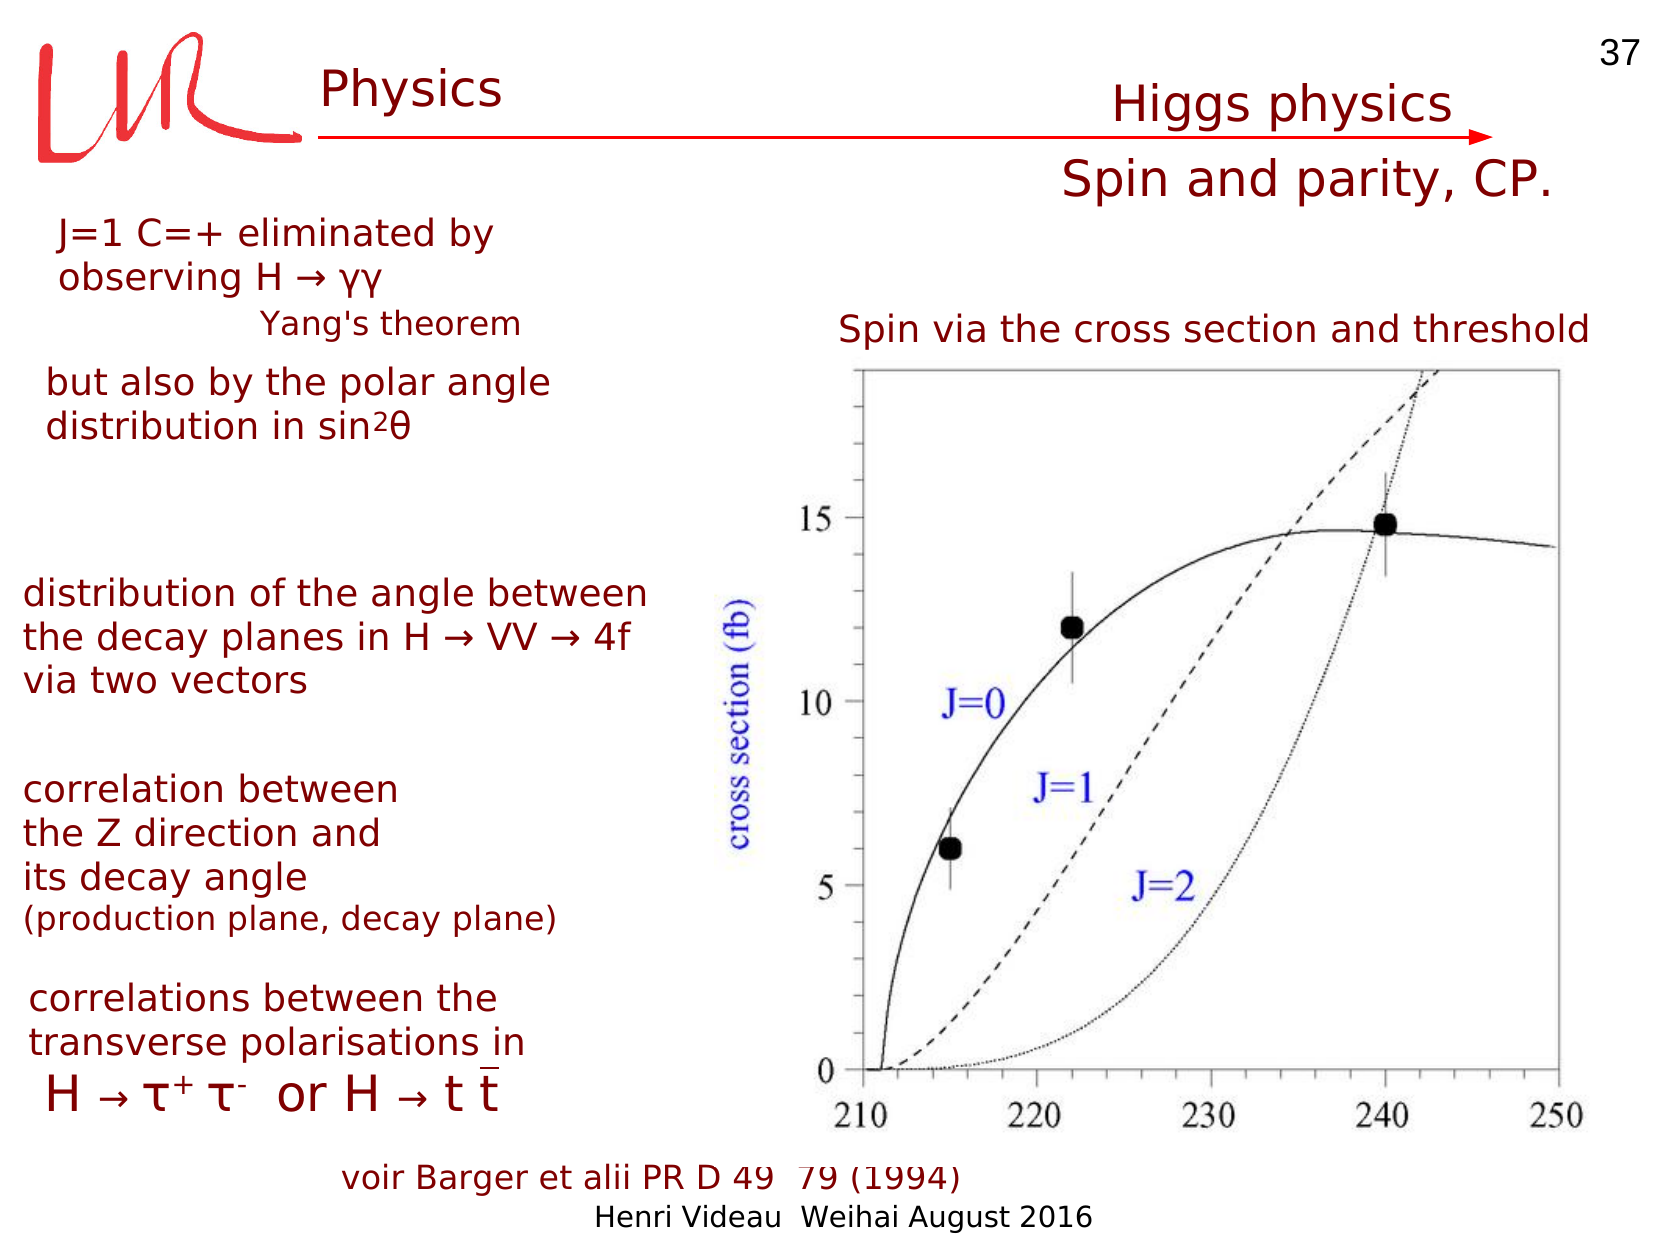

Higgs physics
Spin and parity, CP.
J=1 C=+ eliminated by
observing H → γγ
Yang's theorem
Spin via the cross section and threshold
but also by the polar angle
distribution in sin2θ
distribution of the angle between
the decay planes in H → VV → 4f
via two vectors
correlation between
the Z direction and
its decay angle
(production plane, decay plane)
correlations between the transverse polarisations in
 H → τ+ τ- or H → t t
voir Barger et alii PR D 49 79 (1994)